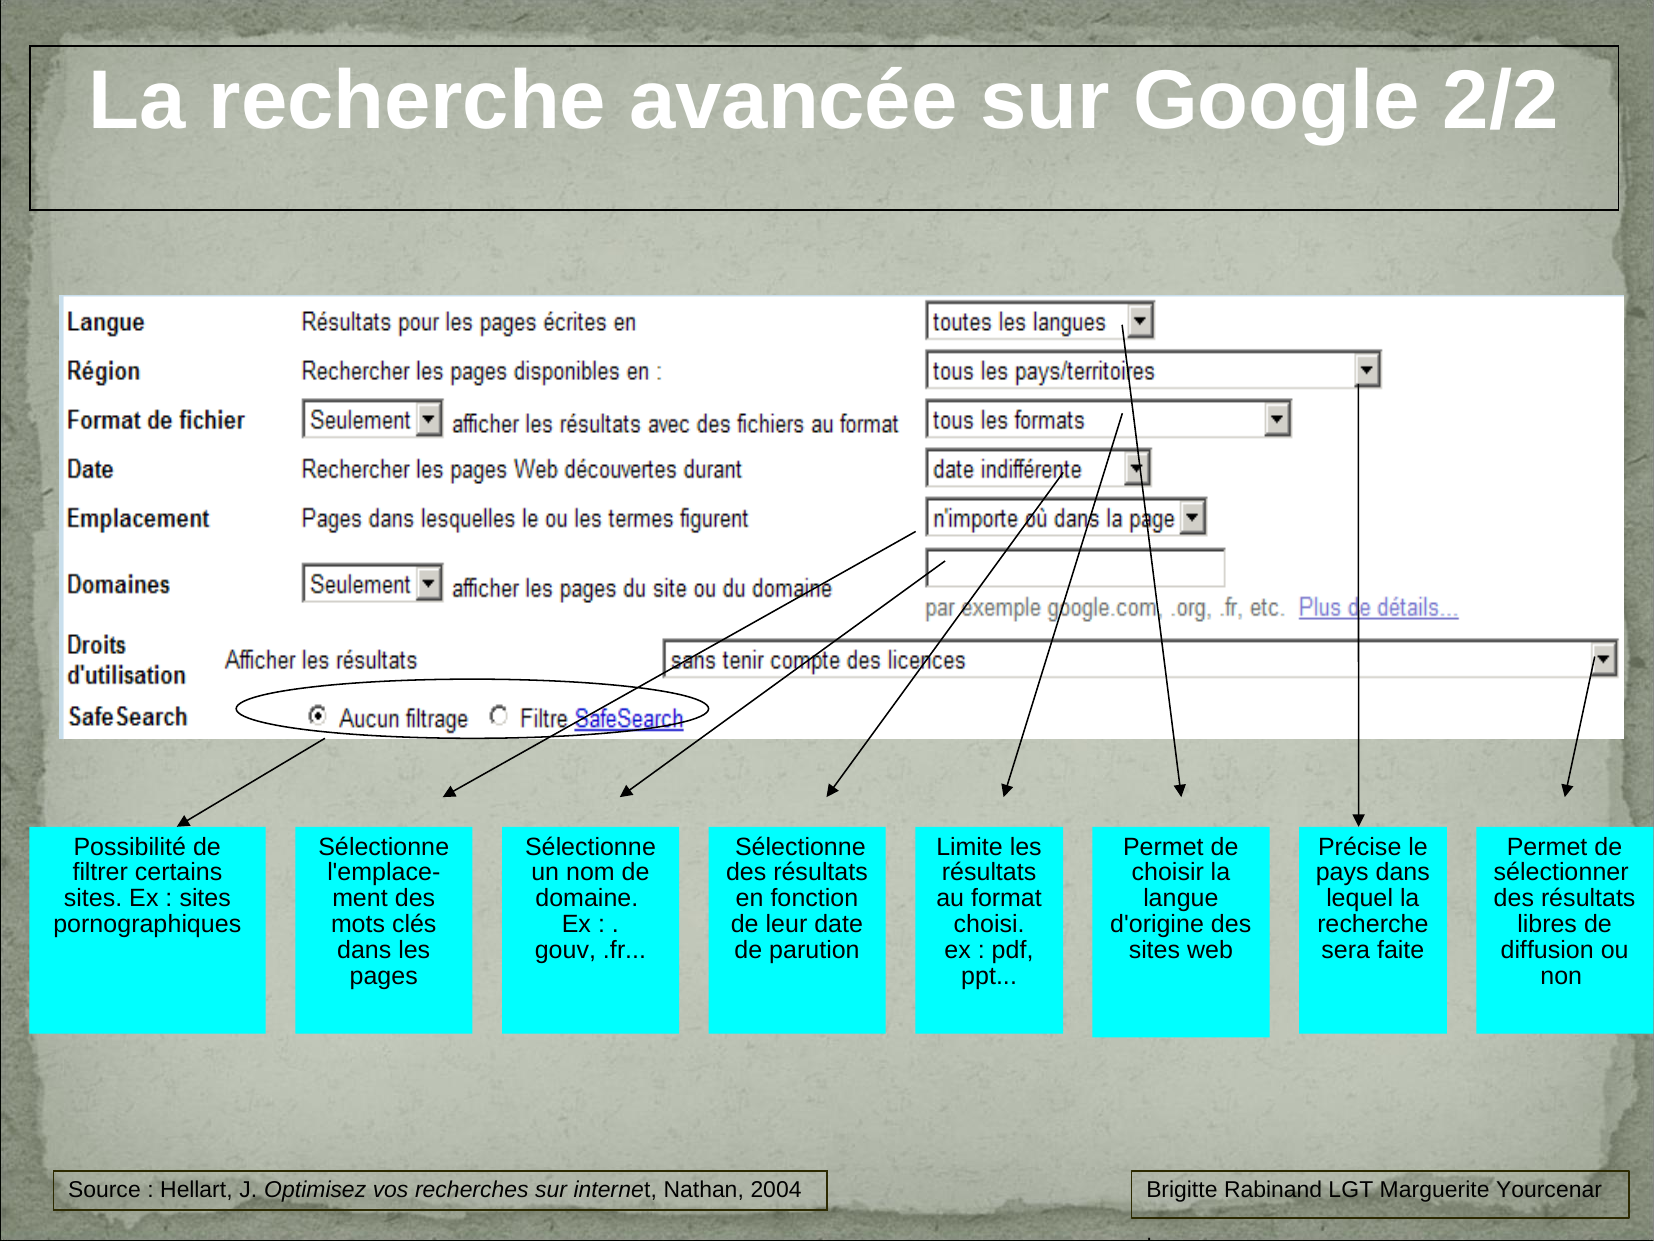

La recherche avancée sur Google 2/2
Possibilité de filtrer certains sites. Ex : sites pornographiques
Sélectionne l'emplace-
ment des mots clés dans les pages
Sélectionne un nom de domaine.
Ex : . gouv, .fr...
 Sélectionne des résultats en fonction de leur date de parution
Limite les résultats au format choisi. ex : pdf, ppt...
Permet de choisir la langue d'origine des sites web
Précise le pays dans lequel la recherche sera faite
Permet de sélectionner des résultats libres de diffusion ou non
Source : Hellart, J. Optimisez vos recherches sur internet, Nathan, 2004
Brigitte Rabinand LGT Marguerite Yourcenar
.